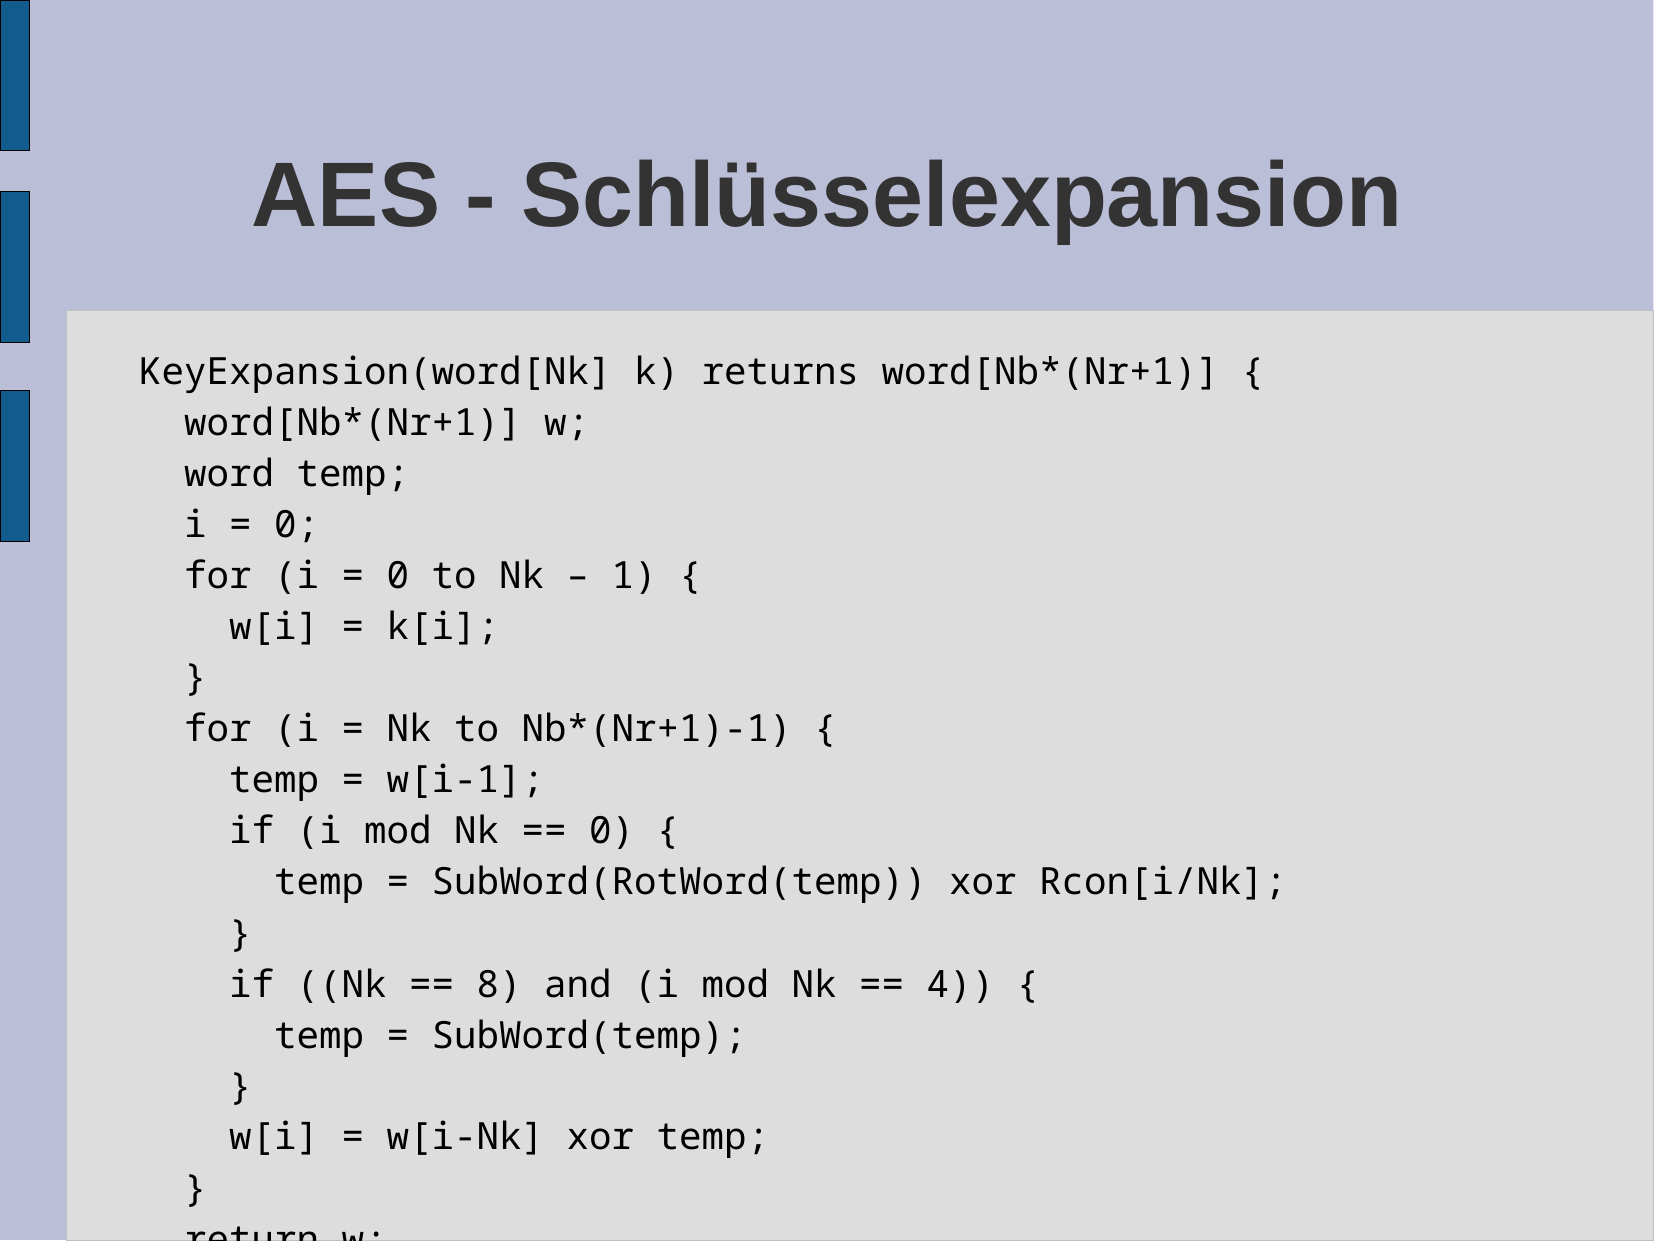

# AES - Schlüsselexpansion
KeyExpansion(word[Nk] k) returns word[Nb*(Nr+1)] {
 word[Nb*(Nr+1)] w;
 word temp;
 i = 0;
 for (i = 0 to Nk – 1) {
 w[i] = k[i];
 }
 for (i = Nk to Nb*(Nr+1)-1) {
 temp = w[i-1];
 if (i mod Nk == 0) {
 temp = SubWord(RotWord(temp)) xor Rcon[i/Nk];
 }
 if ((Nk == 8) and (i mod Nk == 4)) {
 temp = SubWord(temp);
 }
 w[i] = w[i-Nk] xor temp;
 }
 return w;
}